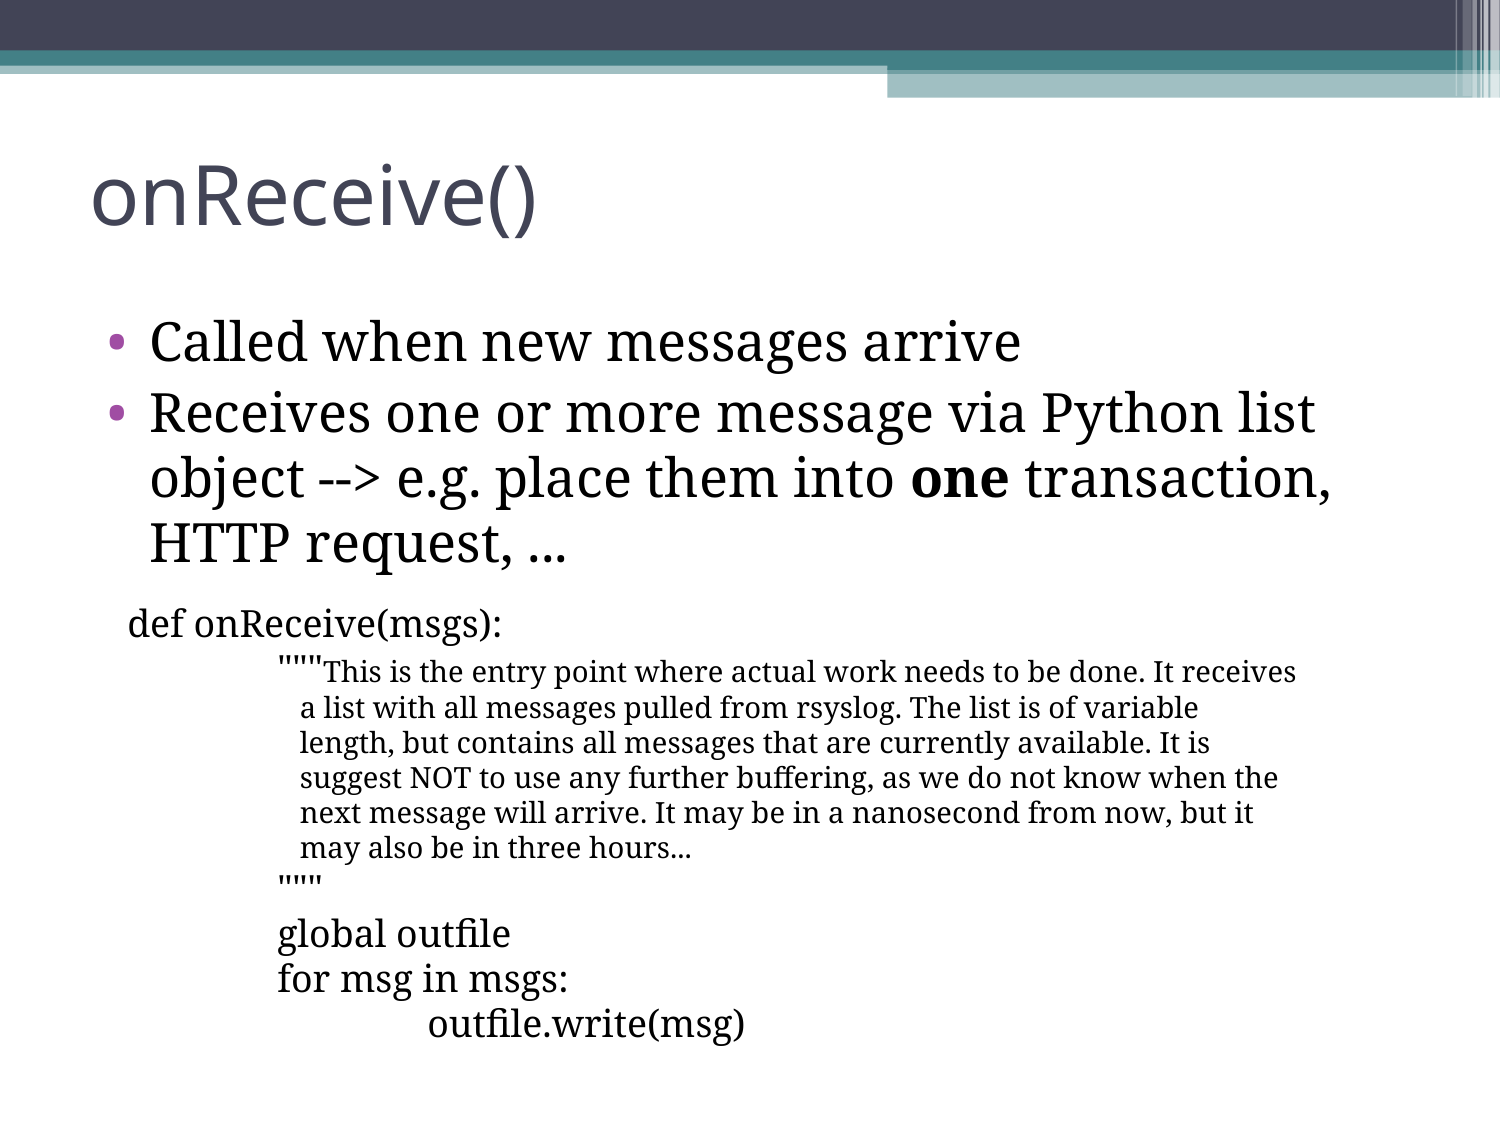

# onReceive()
Called when new messages arrive
Receives one or more message via Python list object --> e.g. place them into one transaction, HTTP request, ...
def onReceive(msgs):
	"""This is the entry point where actual work needs to be done. It receives
	 a list with all messages pulled from rsyslog. The list is of variable
	 length, but contains all messages that are currently available. It is
	 suggest NOT to use any further buffering, as we do not know when the
	 next message will arrive. It may be in a nanosecond from now, but it
	 may also be in three hours...
	"""
	global outfile
	for msg in msgs:
		outfile.write(msg)